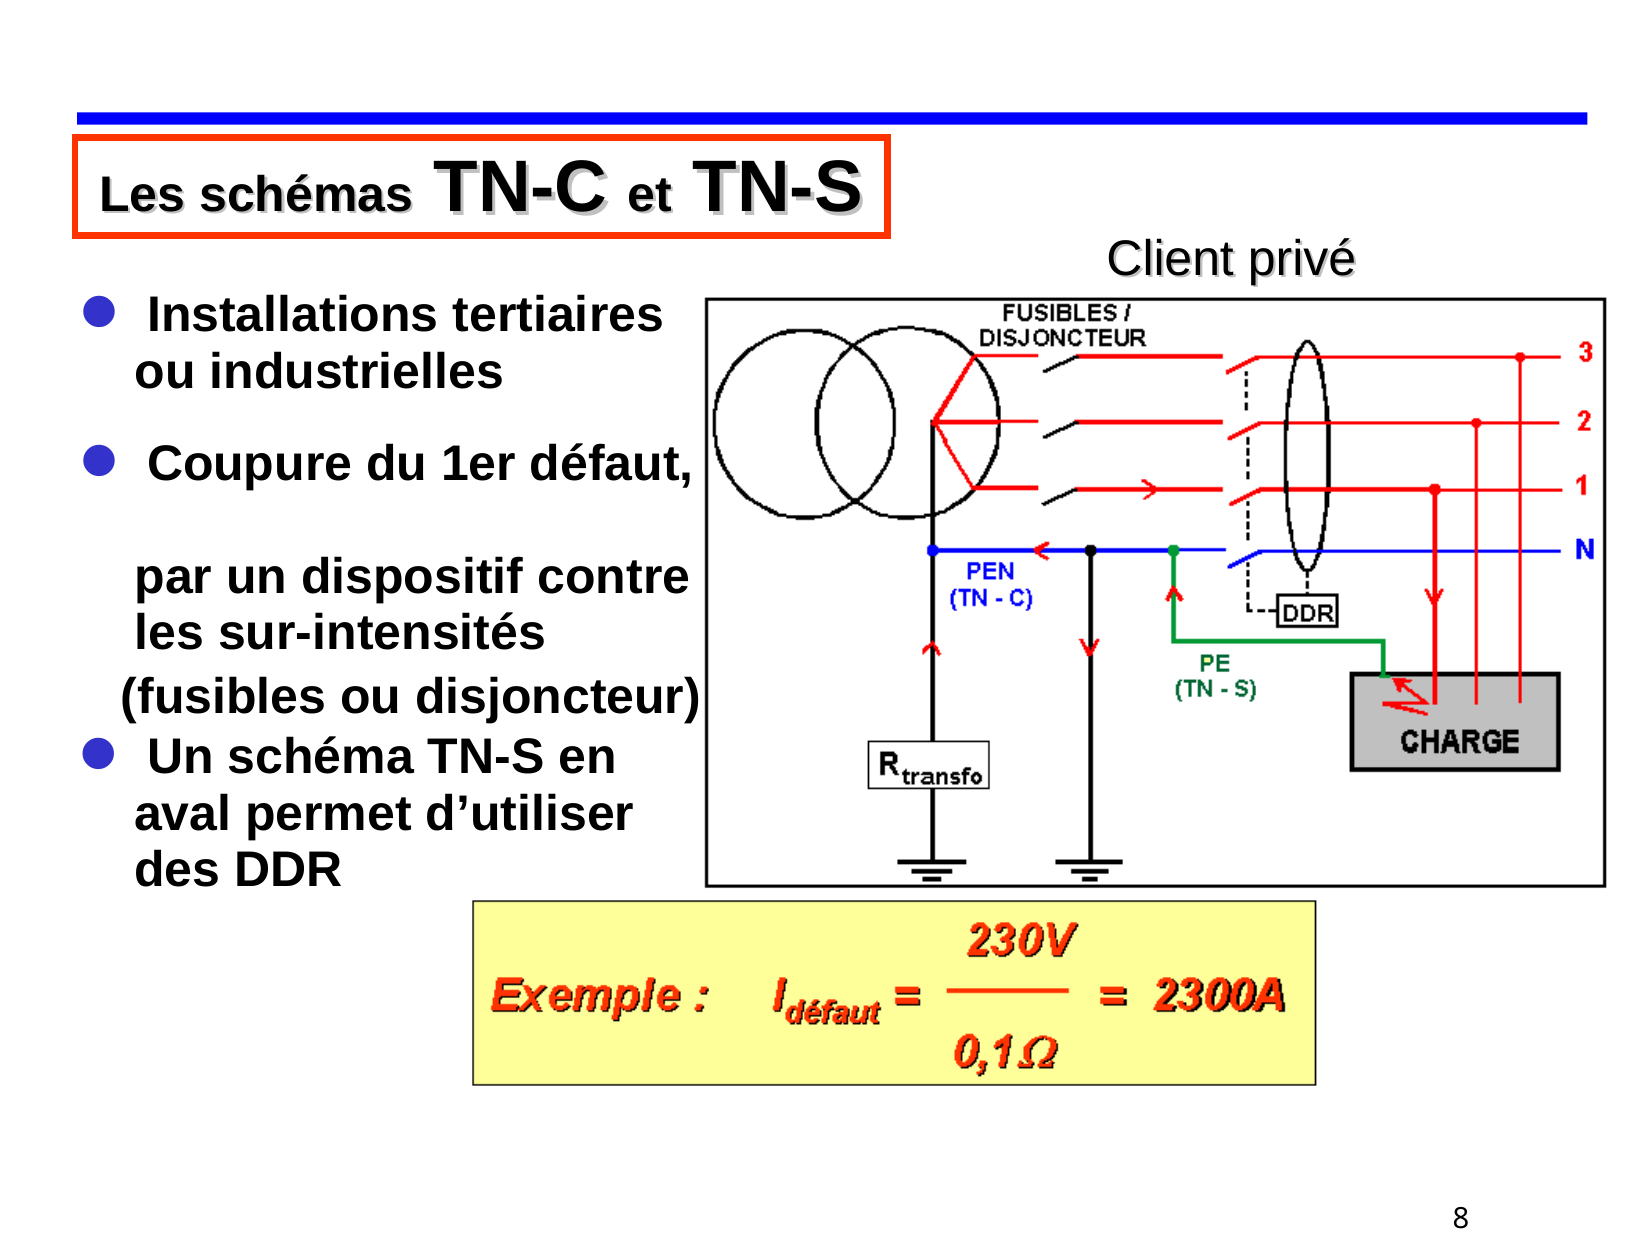

Les schémas TN-C et TN-S
Client privé
 Installations tertiaires
 ou industrielles
 Coupure du 1er défaut,
 par un dispositif contre
 les sur-intensités
 (fusibles ou disjoncteur)‏
 Un schéma TN-S en
 aval permet d’utiliser
 des DDR